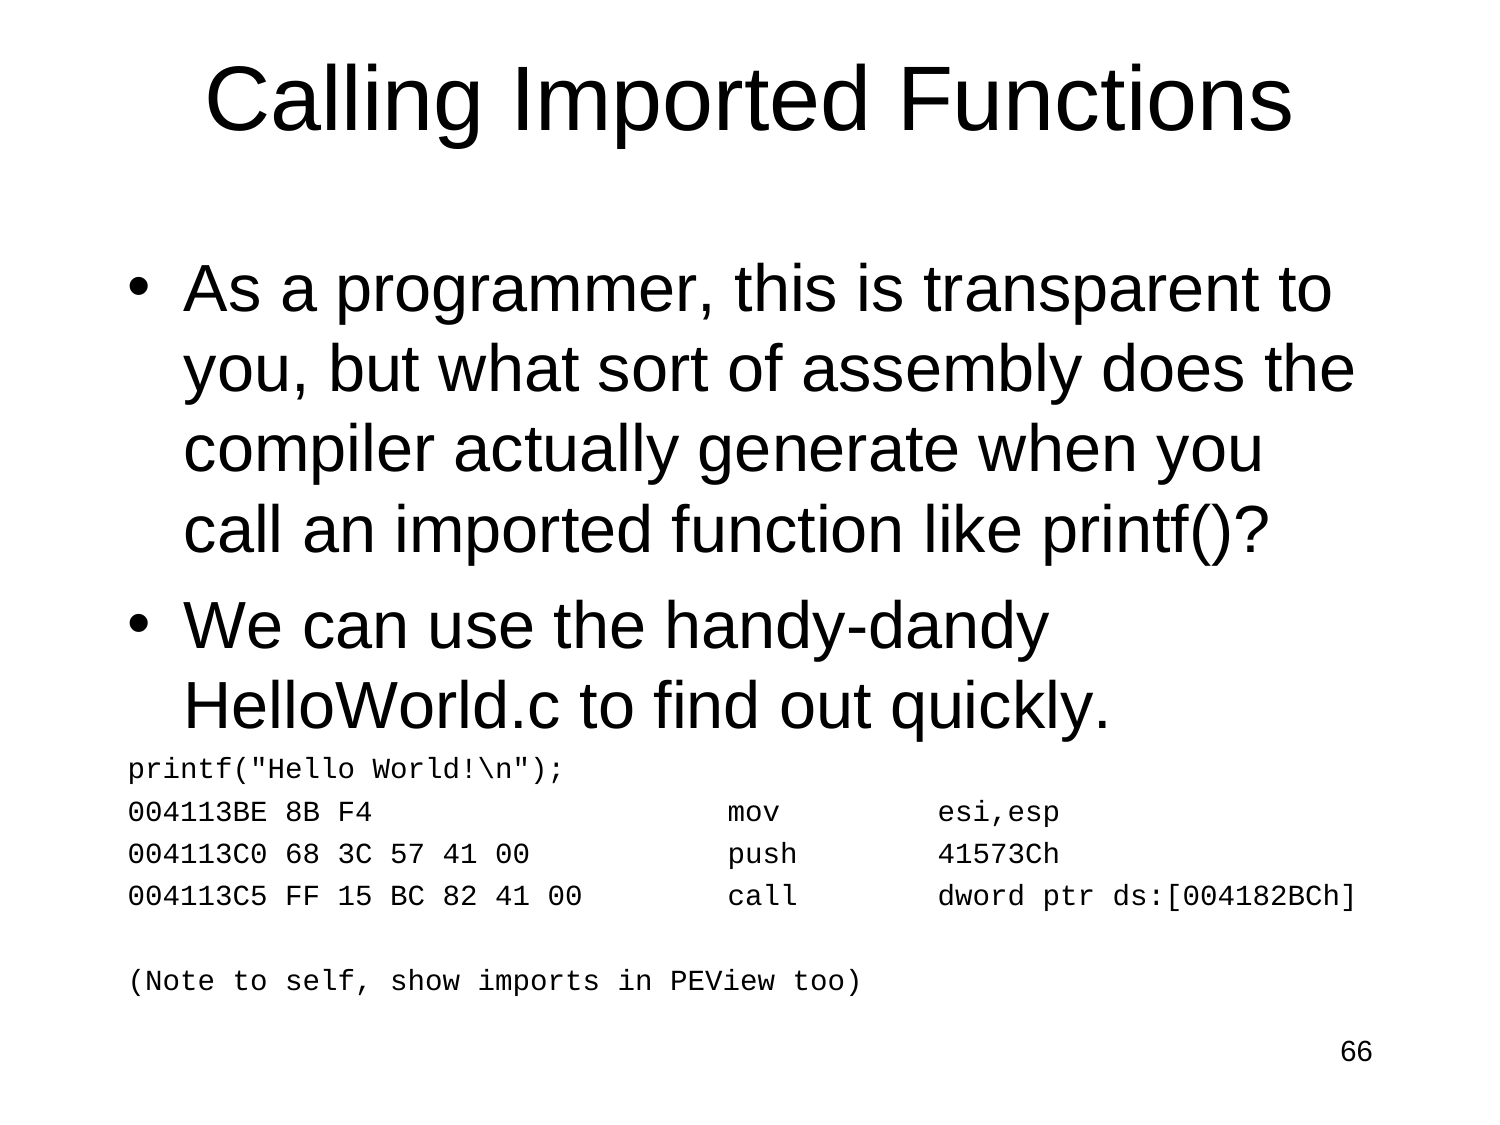

# Calling Imported Functions
As a programmer, this is transparent to you, but what sort of assembly does the compiler actually generate when you call an imported function like printf()?
We can use the handy-dandy HelloWorld.c to find out quickly.
printf("Hello World!\n");
004113BE 8B F4 		mov esi,esp
004113C0 68 3C 57 41 00 	push 41573Ch
004113C5 FF 15 BC 82 41 00 	call dword ptr ds:[004182BCh]
(Note to self, show imports in PEView too)